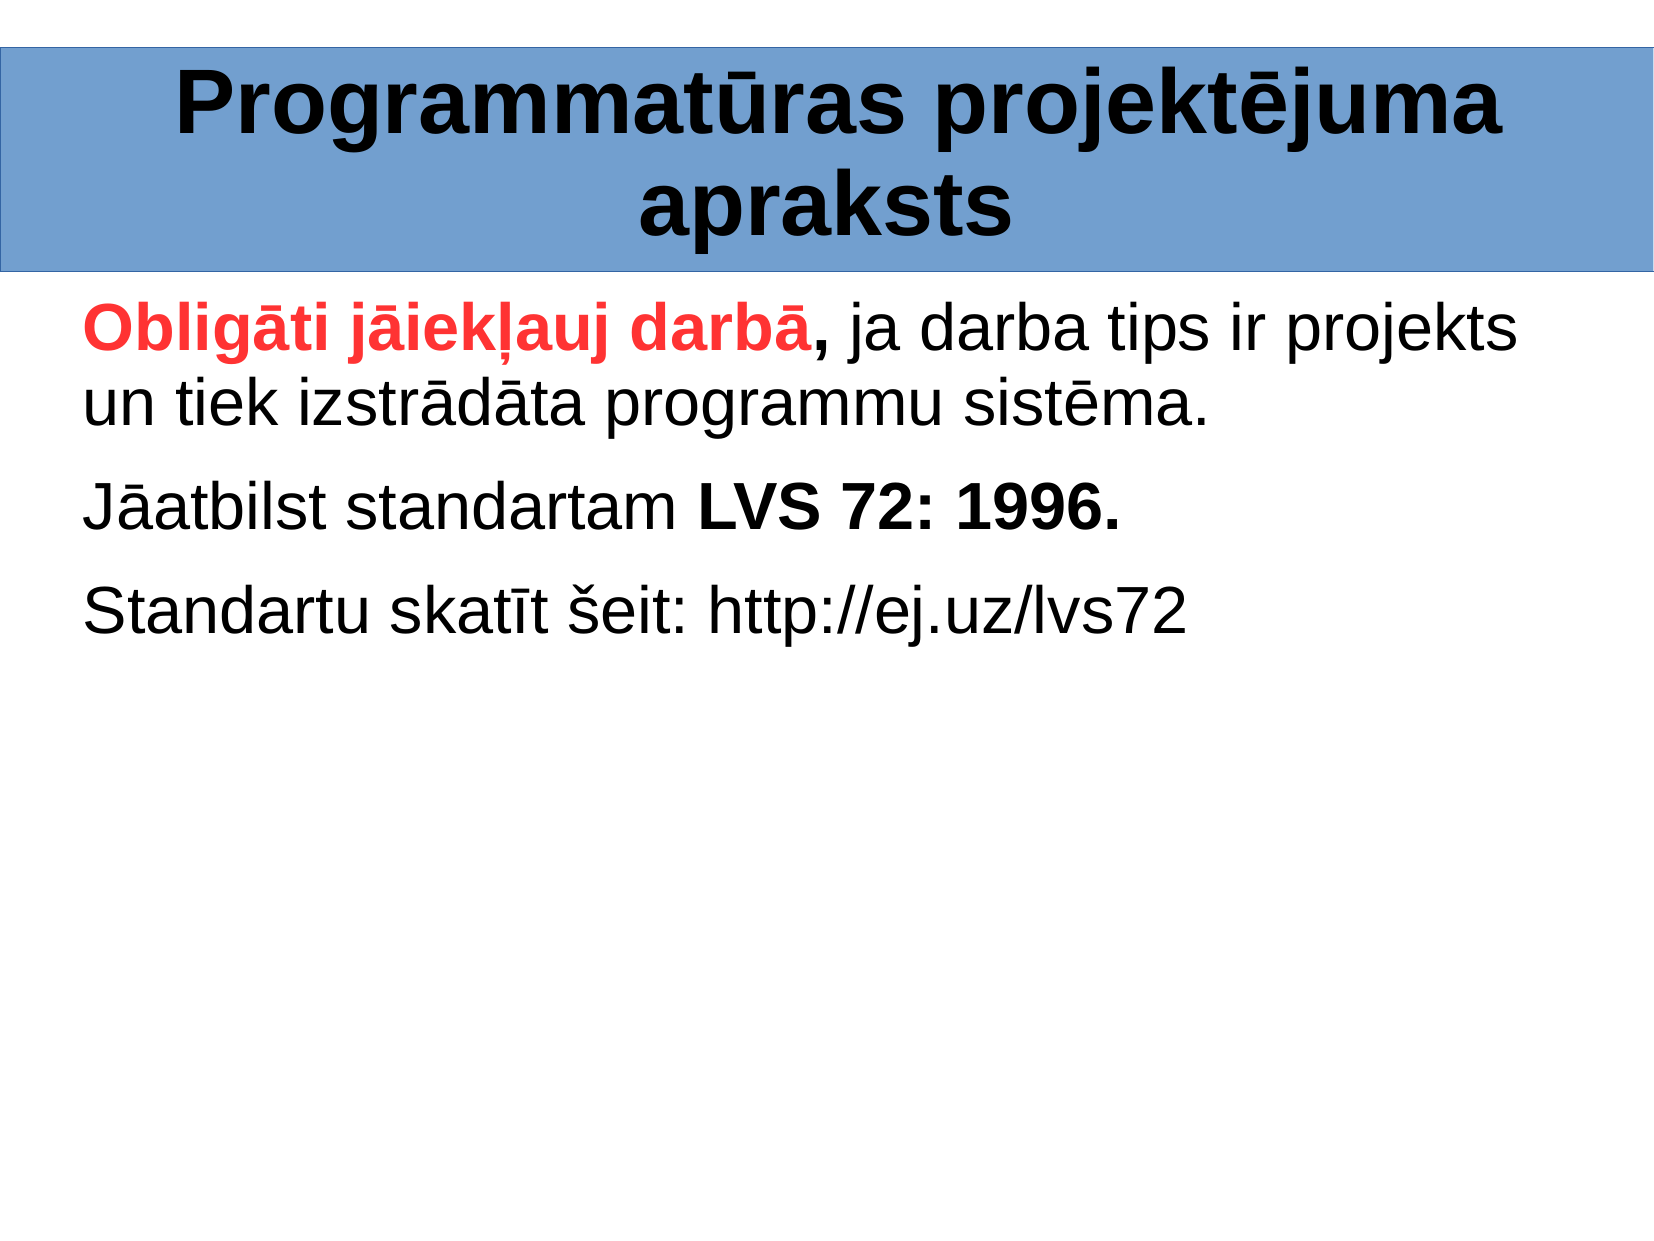

# Programmatūras projektējuma apraksts
Obligāti jāiekļauj darbā, ja darba tips ir projekts un tiek izstrādāta programmu sistēma.
Jāatbilst standartam LVS 72: 1996.
Standartu skatīt šeit: http://ej.uz/lvs72